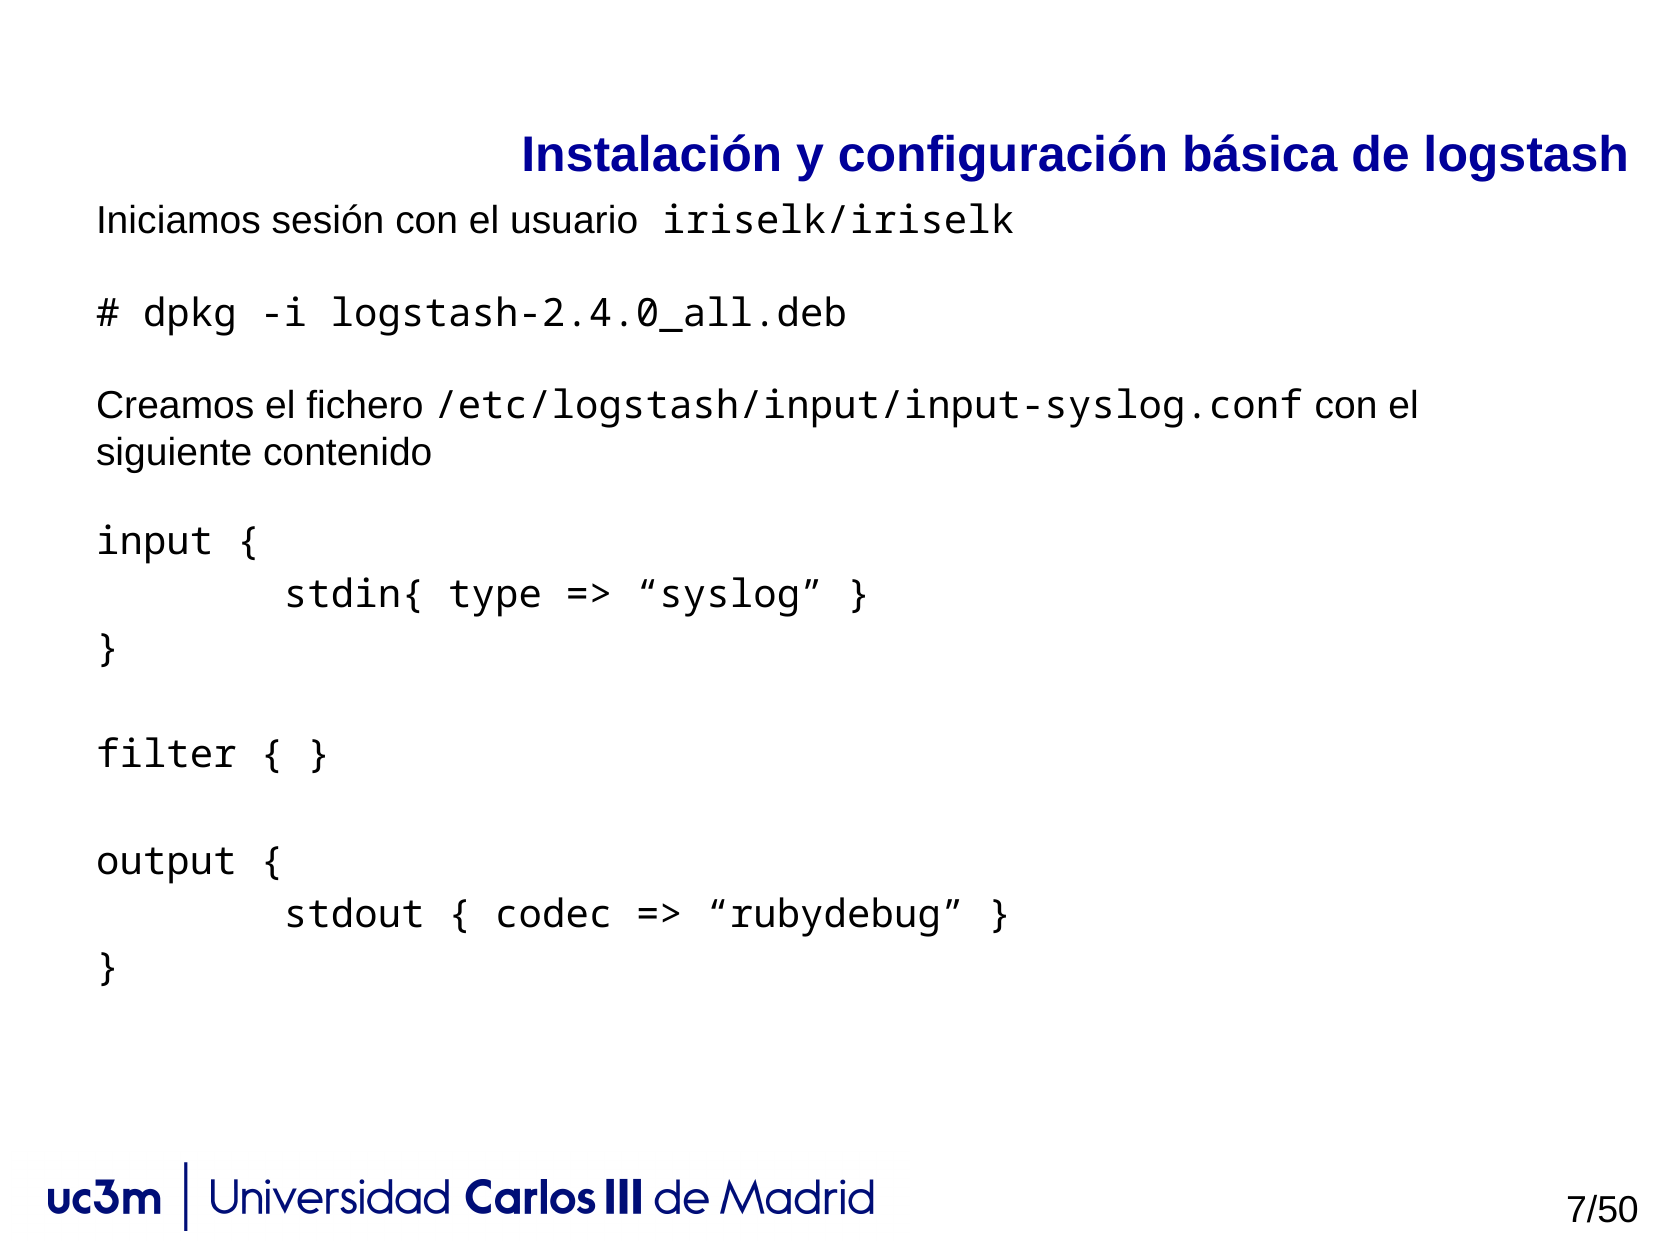

# Instalación y configuración básica de logstash
Iniciamos sesión con el usuario iriselk/iriselk
# dpkg -i logstash-2.4.0_all.deb
Creamos el fichero /etc/logstash/input/input-syslog.conf con el siguiente contenido
input {
 stdin{ type => “syslog” }
}
filter { }
output {
 stdout { codec => “rubydebug” }
}